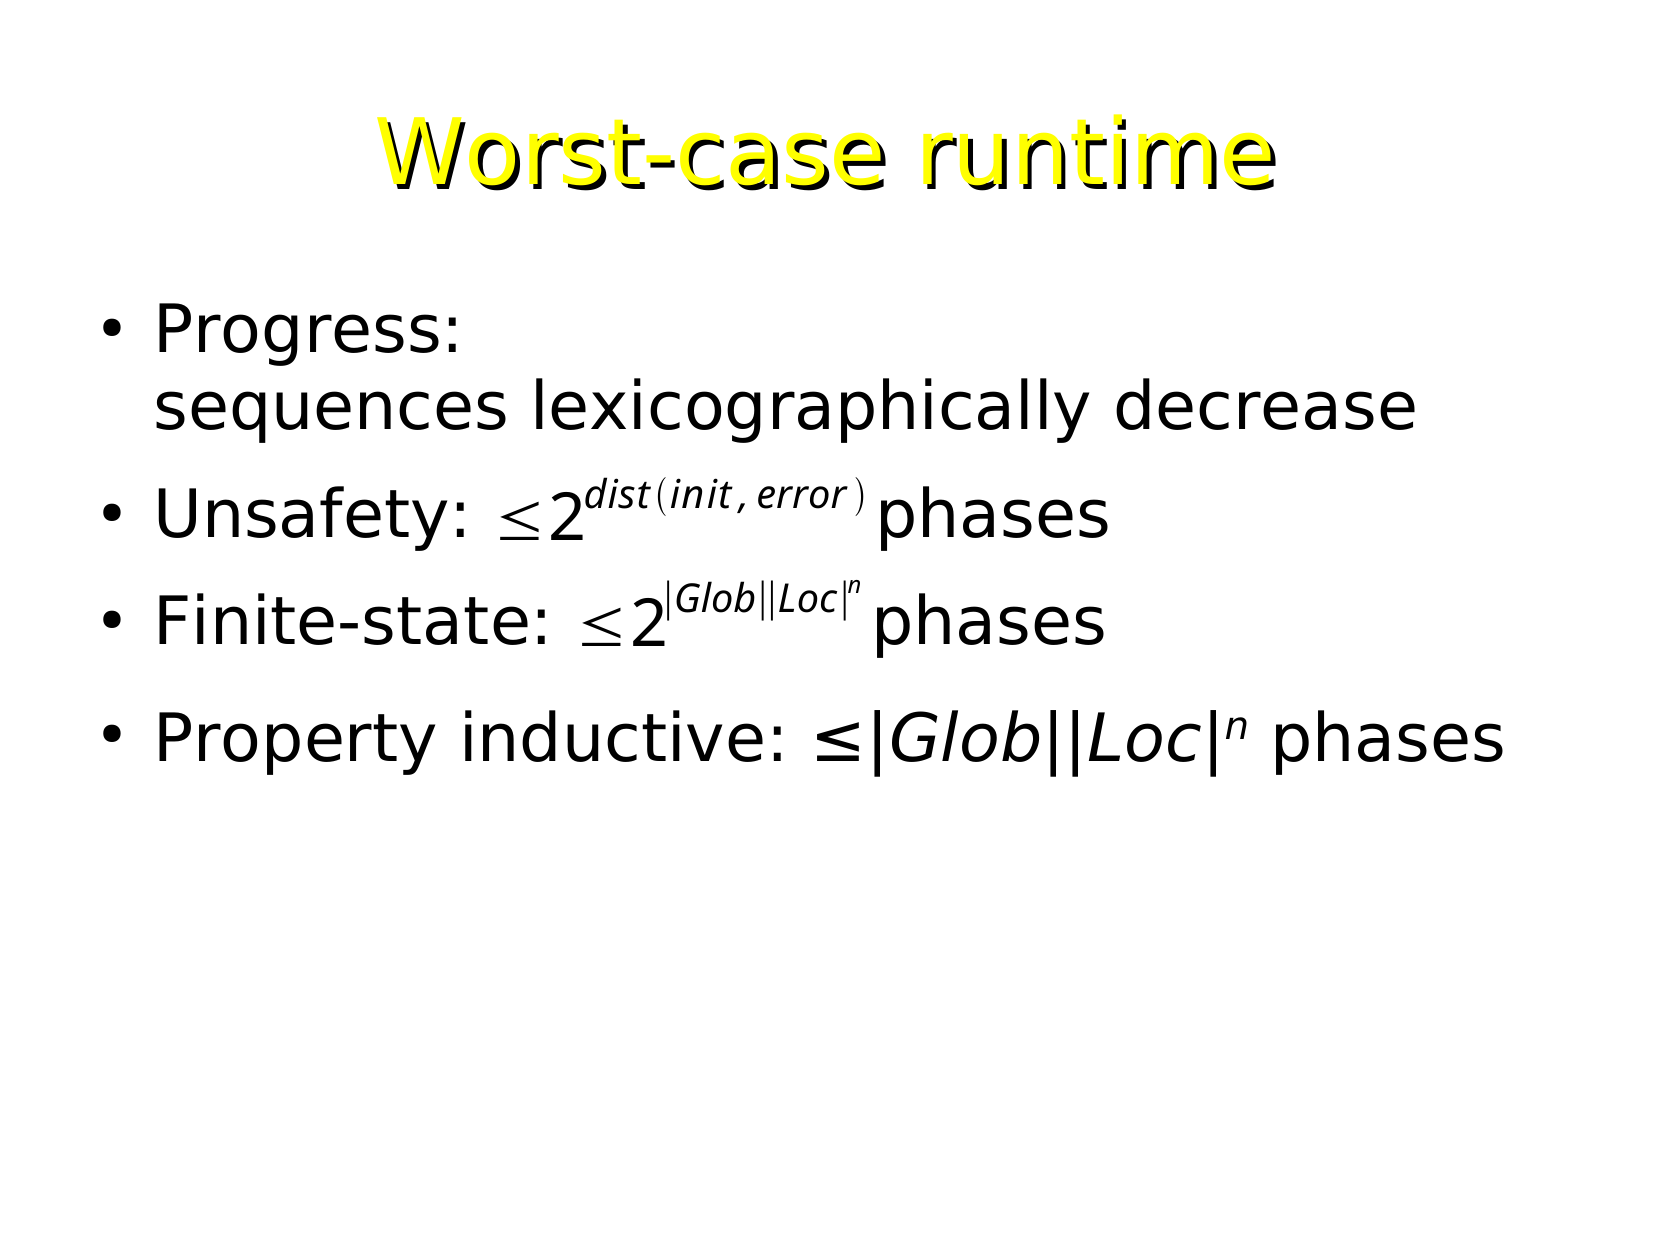

# Worst-case runtime
Progress:
sequences lexicographically decrease
Unsafety: phases
Finite-state: phases
Property inductive: ≤|Glob||Loc|n phases